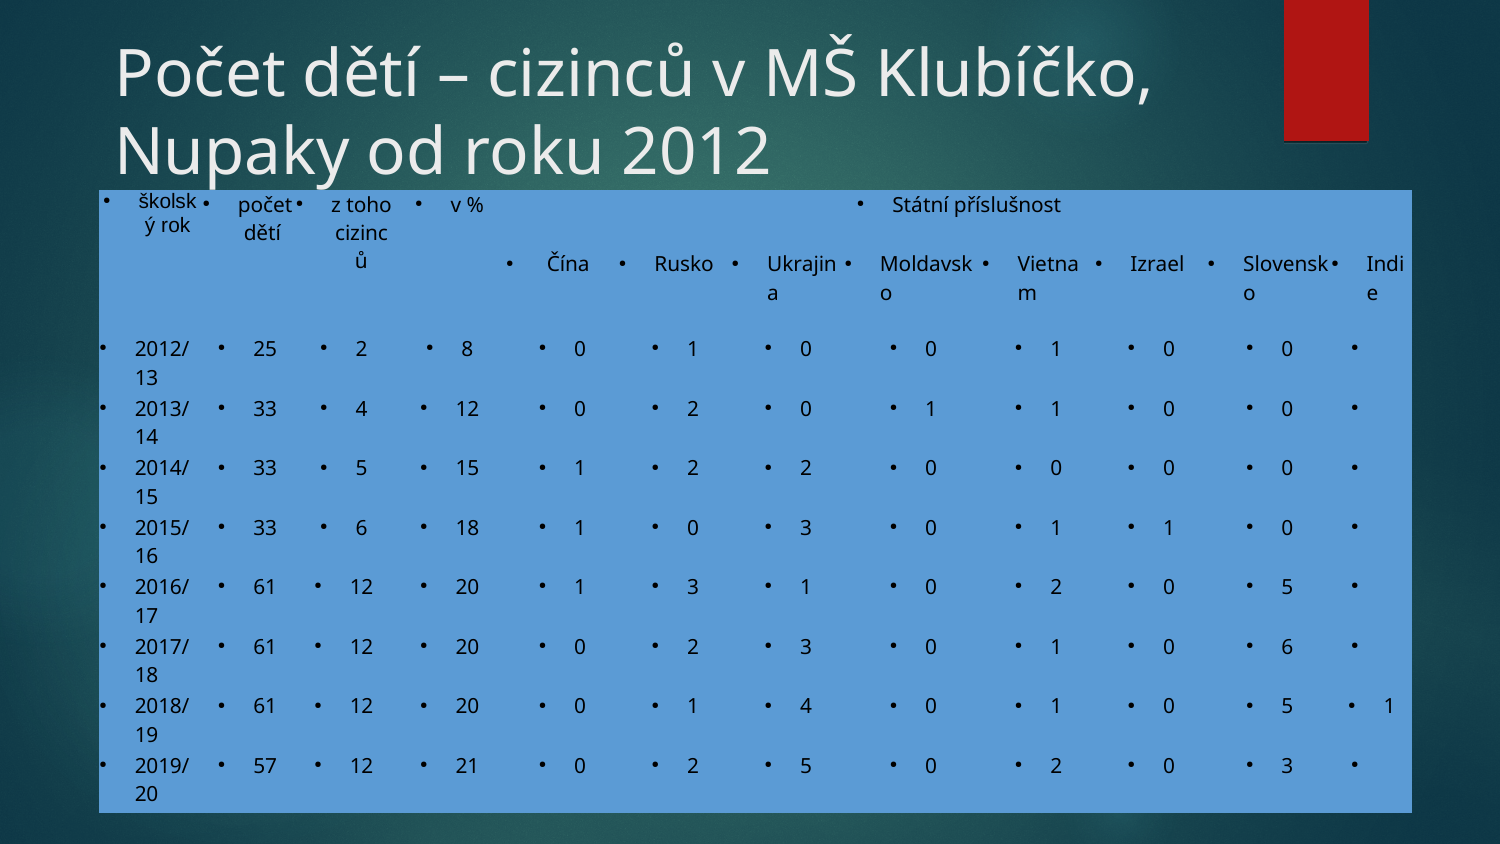

# Počet dětí – cizinců v MŠ Klubíčko, Nupaky od roku 2012
| školský rok | počet dětí | z toho cizinců | v % | Státní příslušnost | | | | | | | |
| --- | --- | --- | --- | --- | --- | --- | --- | --- | --- | --- | --- |
| | | | | Čína | Rusko | Ukrajina | Moldavsko | Vietnam | Izrael | Slovensko | Indie |
| 2012/13 | 25 | 2 | 8 | 0 | 1 | 0 | 0 | 1 | 0 | 0 | |
| 2013/14 | 33 | 4 | 12 | 0 | 2 | 0 | 1 | 1 | 0 | 0 | |
| 2014/15 | 33 | 5 | 15 | 1 | 2 | 2 | 0 | 0 | 0 | 0 | |
| 2015/16 | 33 | 6 | 18 | 1 | 0 | 3 | 0 | 1 | 1 | 0 | |
| 2016/17 | 61 | 12 | 20 | 1 | 3 | 1 | 0 | 2 | 0 | 5 | |
| 2017/18 | 61 | 12 | 20 | 0 | 2 | 3 | 0 | 1 | 0 | 6 | |
| 2018/19 | 61 | 12 | 20 | 0 | 1 | 4 | 0 | 1 | 0 | 5 | 1 |
| 2019/20 | 57 | 12 | 21 | 0 | 2 | 5 | 0 | 2 | 0 | 3 | |